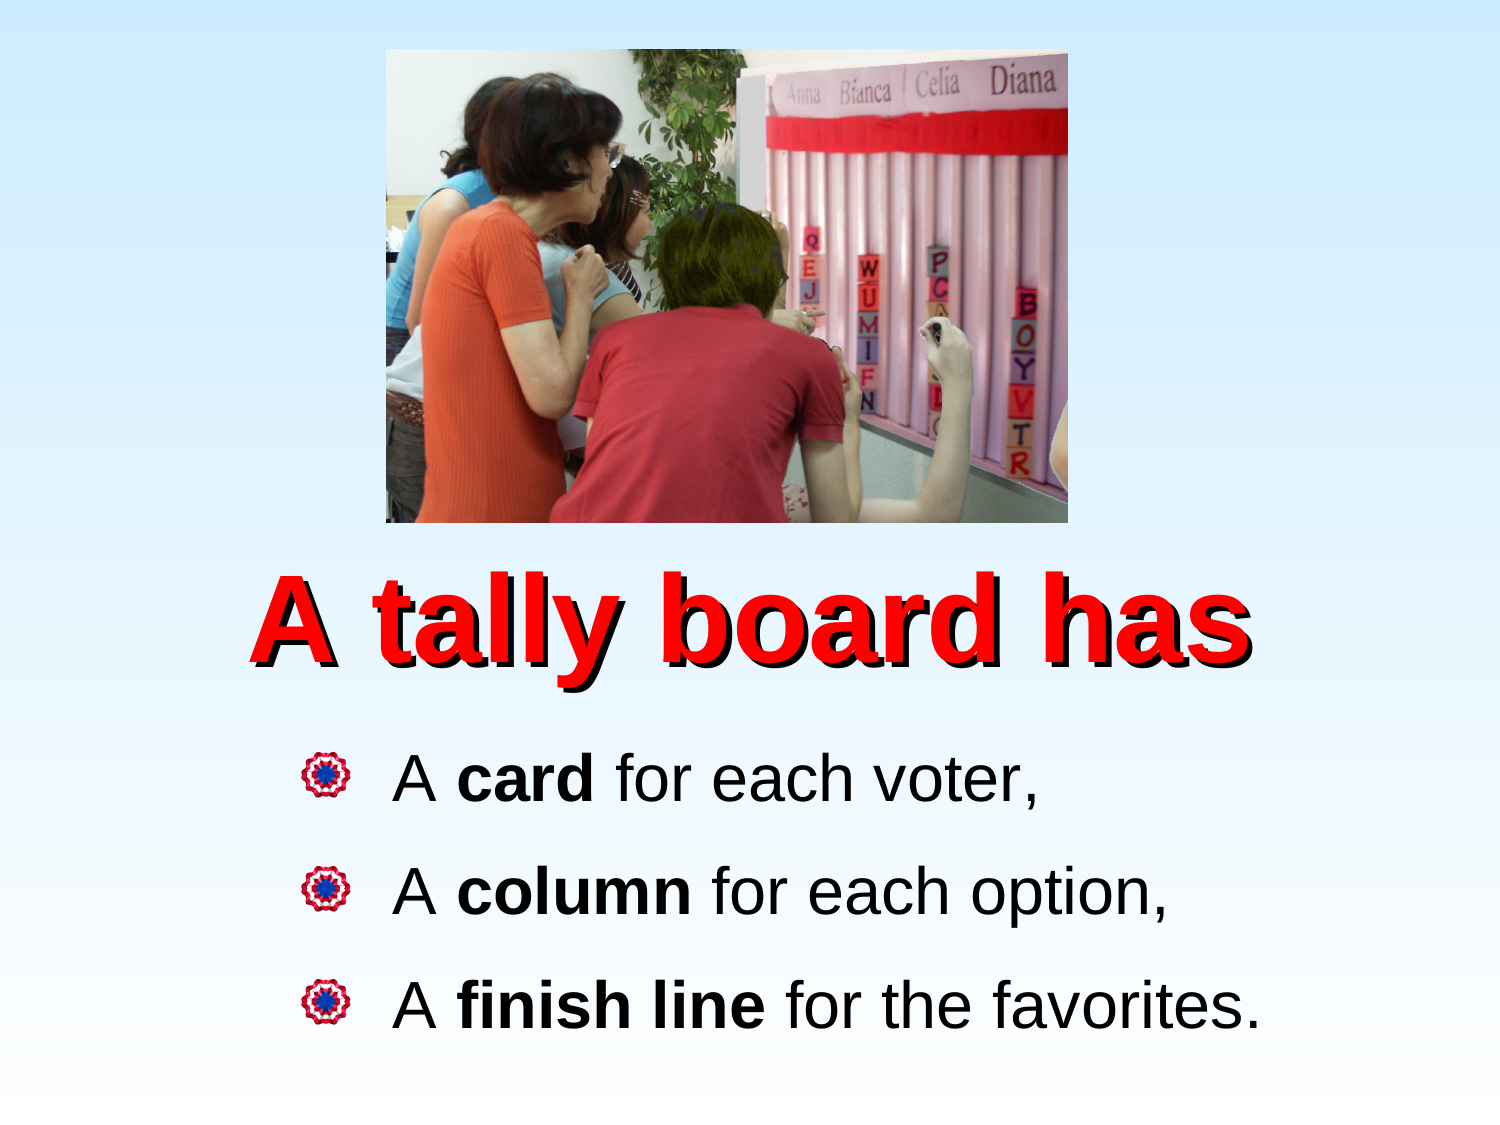

# A tally board has
 A card for each voter,
 A column for each option,
 A finish line for the favorites.